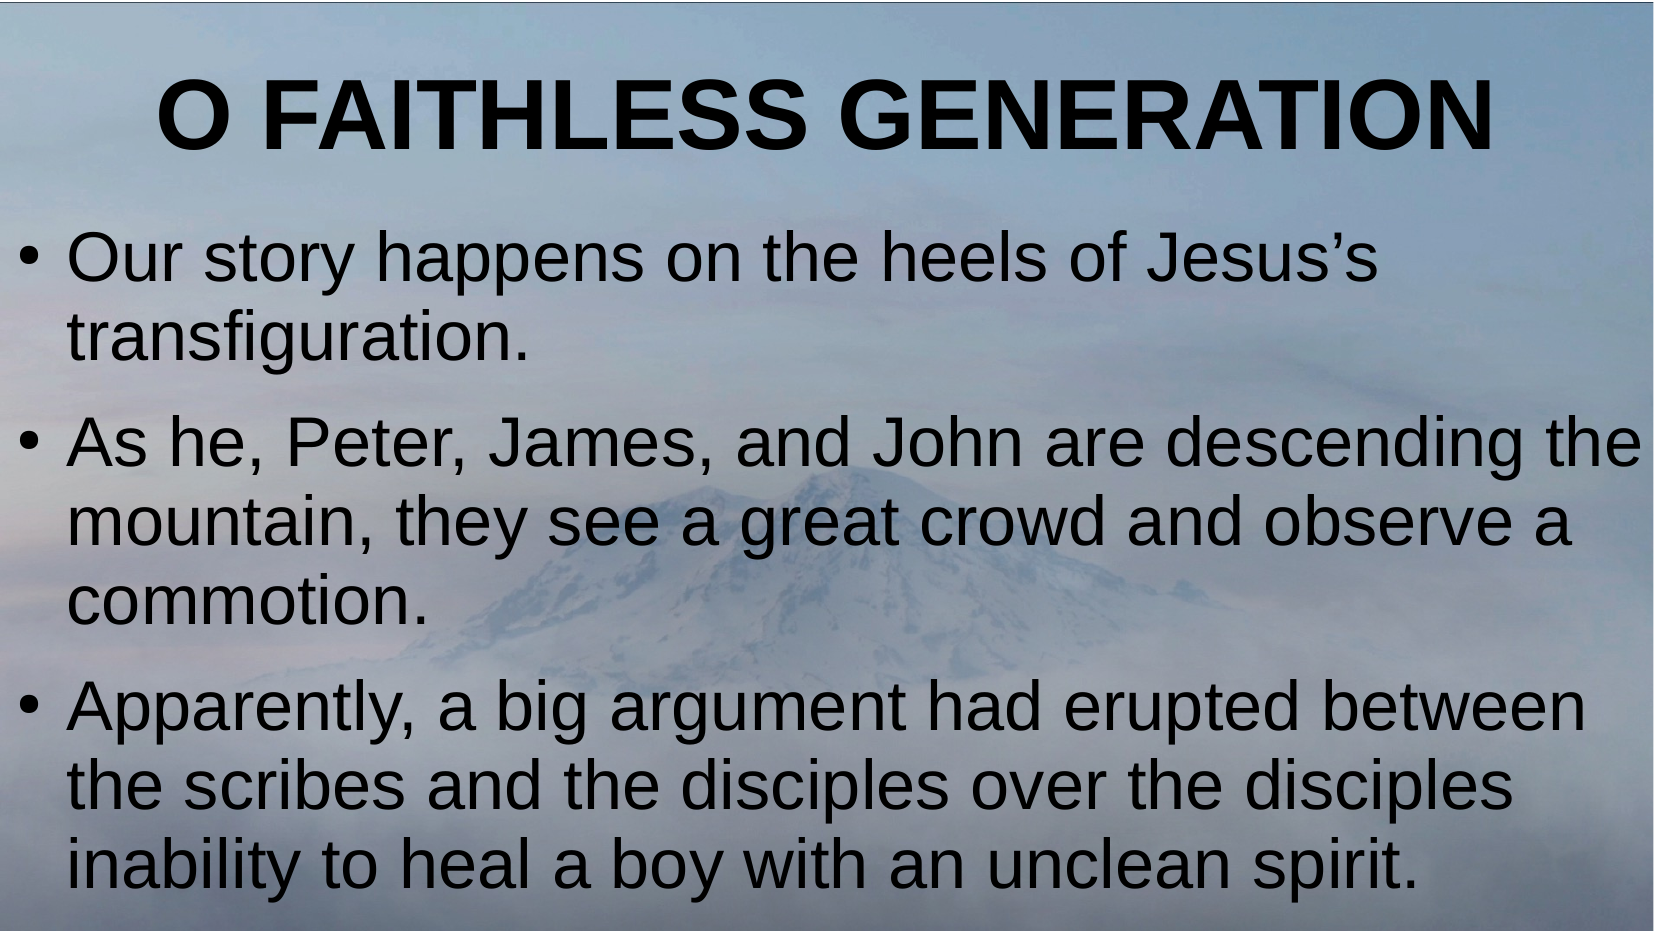

# O FAITHLESS GENERATION
Our story happens on the heels of Jesus’s transfiguration.
As he, Peter, James, and John are descending the mountain, they see a great crowd and observe a commotion.
Apparently, a big argument had erupted between the scribes and the disciples over the disciples inability to heal a boy with an unclean spirit.